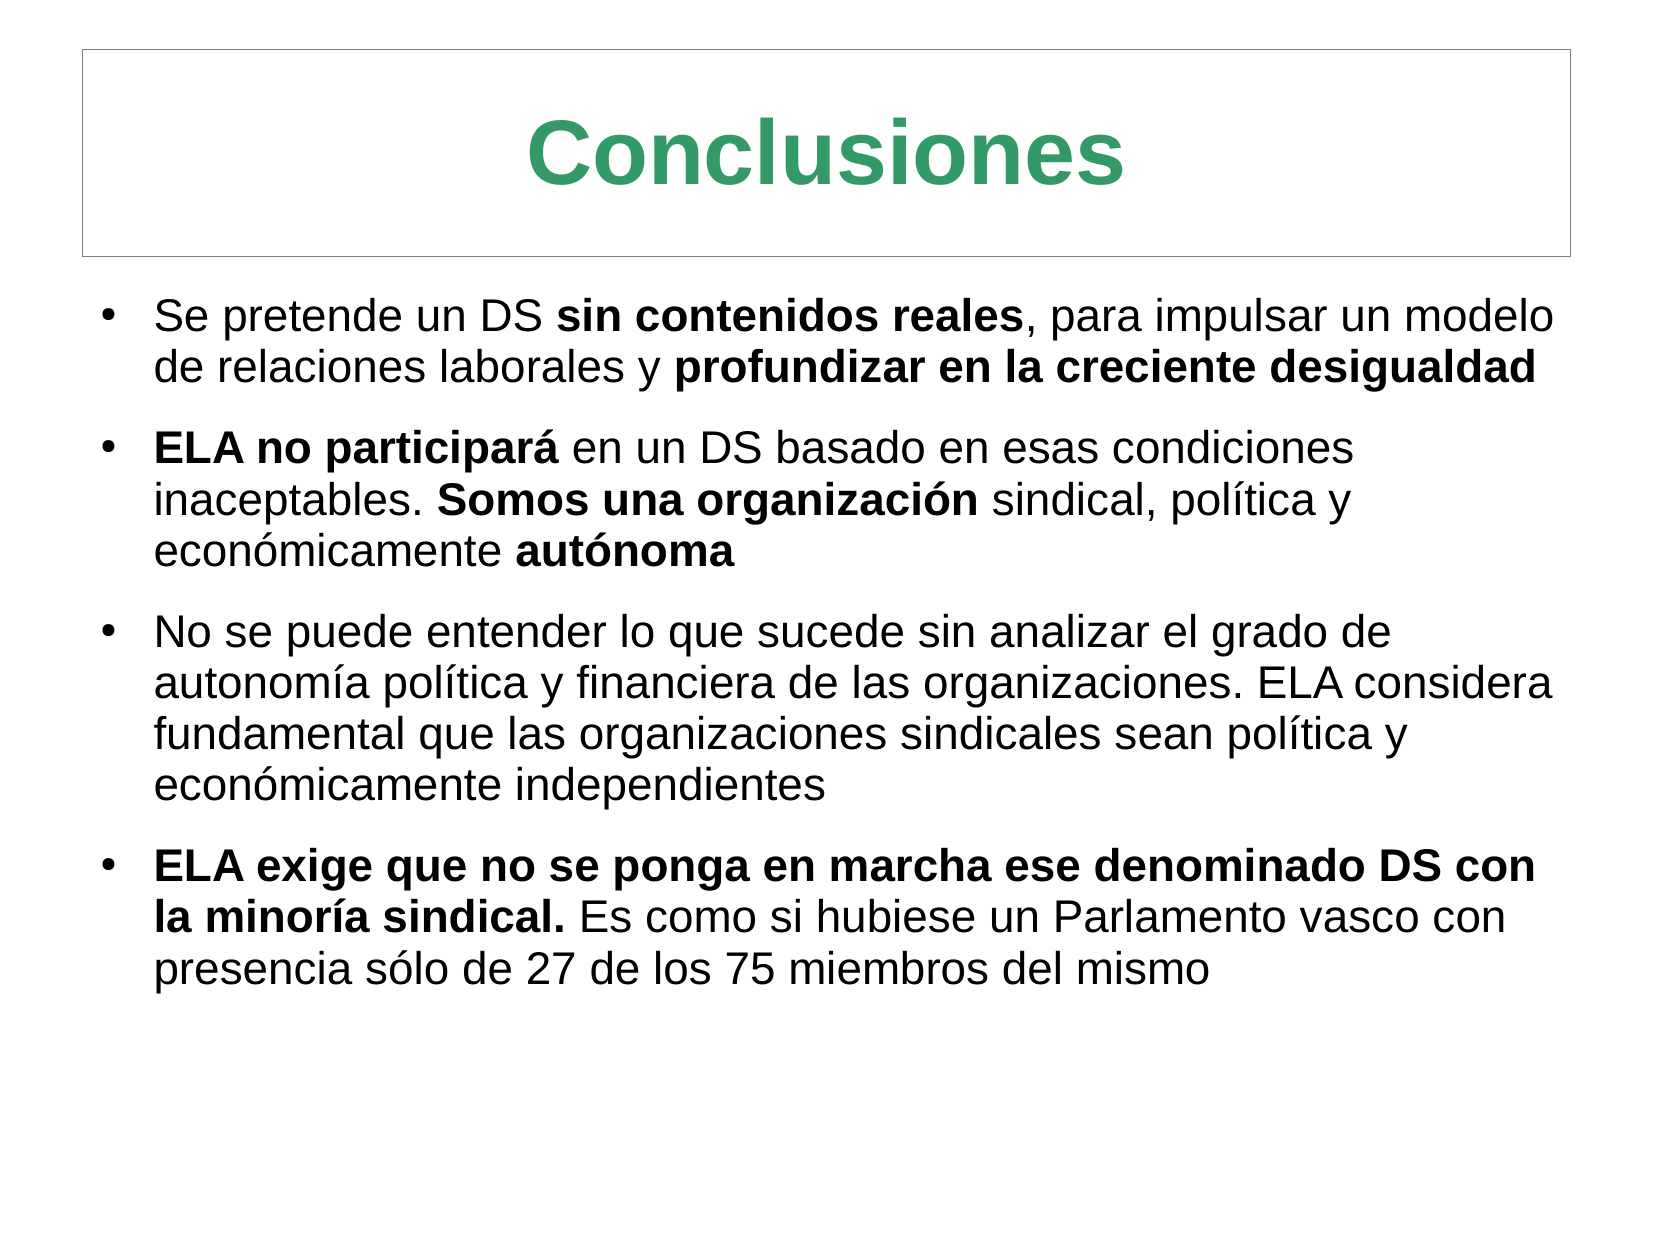

# Conclusiones
Se pretende un DS sin contenidos reales, para impulsar un modelo de relaciones laborales y profundizar en la creciente desigualdad
ELA no participará en un DS basado en esas condiciones inaceptables. Somos una organización sindical, política y económicamente autónoma
No se puede entender lo que sucede sin analizar el grado de autonomía política y financiera de las organizaciones. ELA considera fundamental que las organizaciones sindicales sean política y económicamente independientes
ELA exige que no se ponga en marcha ese denominado DS con la minoría sindical. Es como si hubiese un Parlamento vasco con presencia sólo de 27 de los 75 miembros del mismo